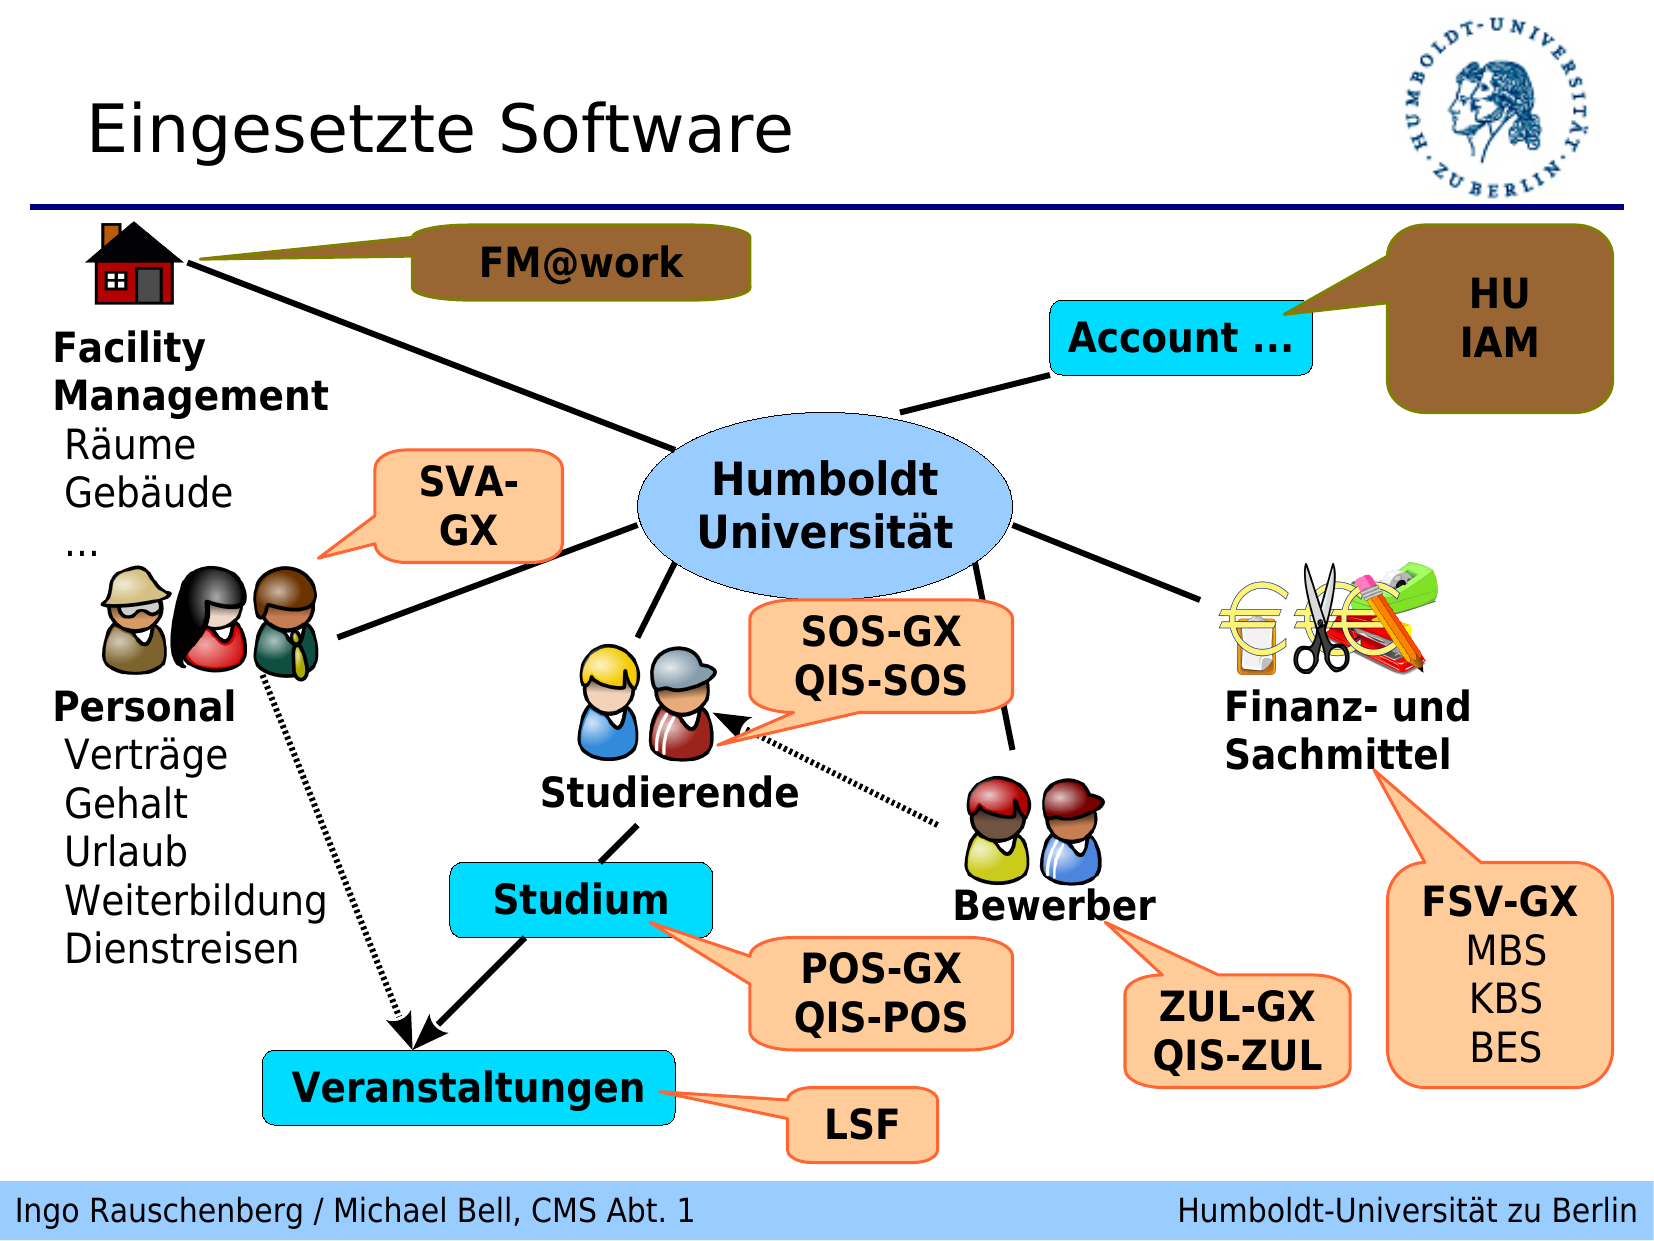

# Eingesetzte Software
Facility Management
 Räume
 Gebäude
 ...
FM@work
HU
IAM
Account ...
Humboldt
Universität
SVA-GX
Personal
 Verträge
 Gehalt
 Urlaub
 Weiterbildung
 Dienstreisen
Finanz- und
Sachmittel
Studierende
Bewerber
SOS-GX
QIS-SOS
Veranstaltungen
Studium
FSV-GX
 MBS
 KBS
 BES
POS-GX
QIS-POS
ZUL-GX
QIS-ZUL
LSF
Ingo Rauschenberg / Michael Bell, CMS Abt. 1
Humboldt-Universität zu Berlin